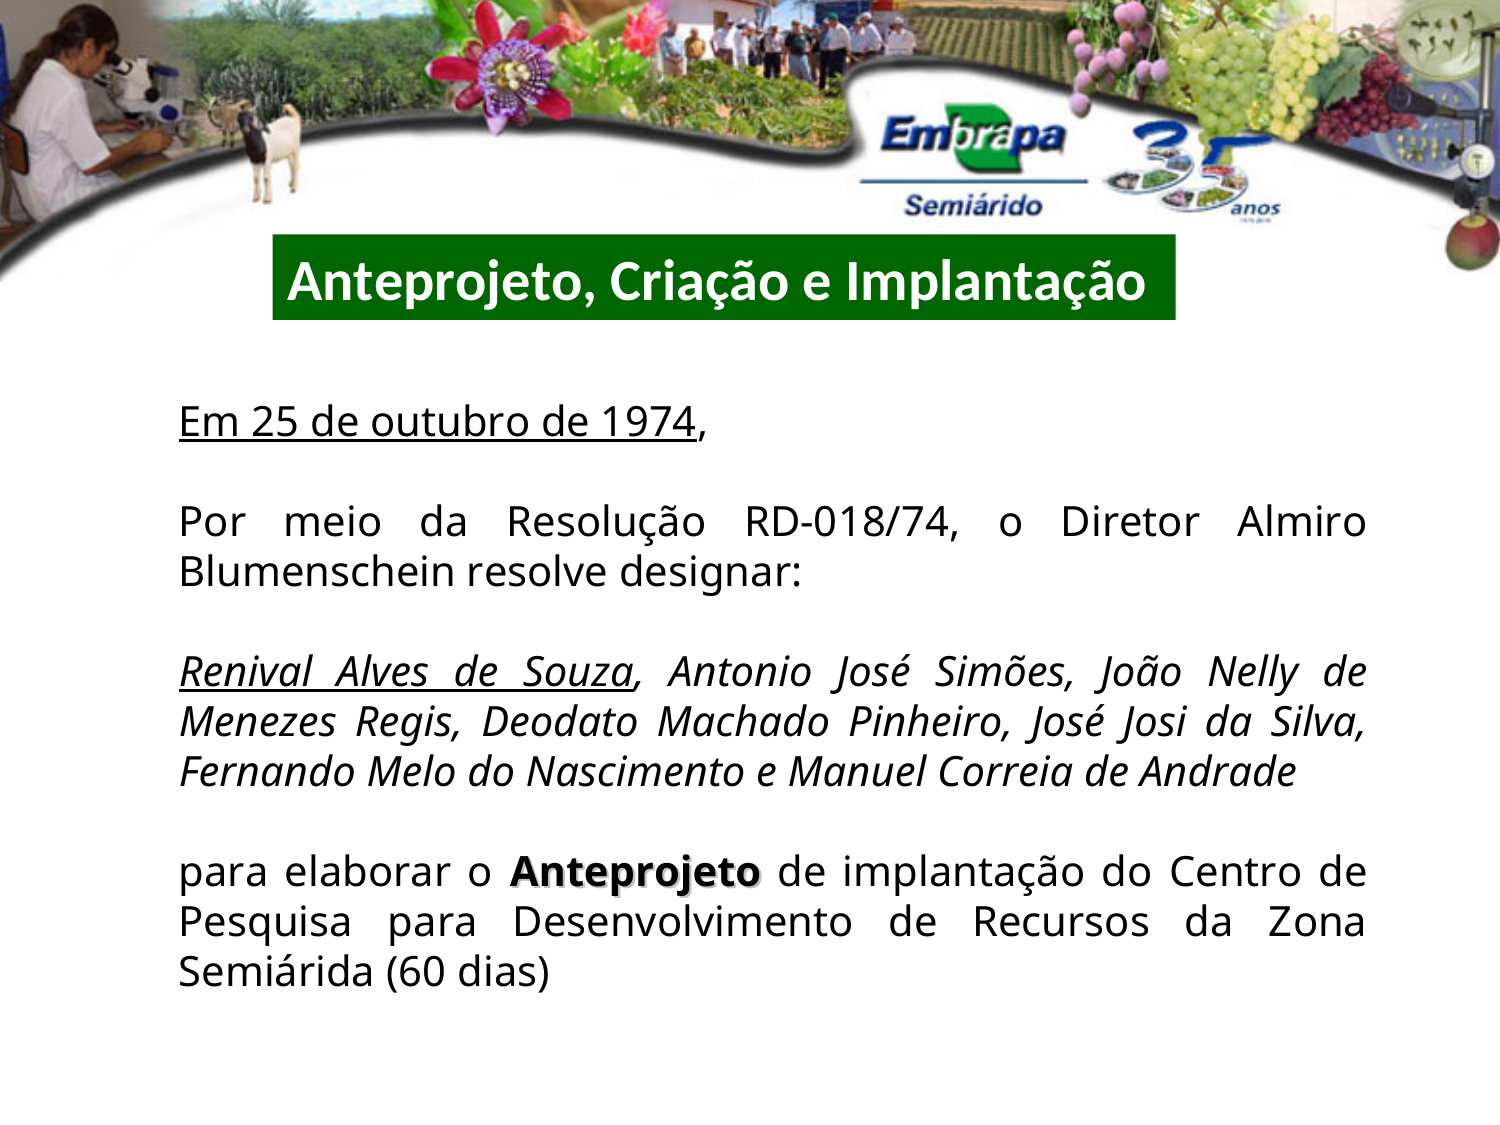

Anteprojeto, Criação e Implantação
Em 25 de outubro de 1974,
Por meio da Resolução RD-018/74, o Diretor Almiro Blumenschein resolve designar:
Renival Alves de Souza, Antonio José Simões, João Nelly de Menezes Regis, Deodato Machado Pinheiro, José Josi da Silva, Fernando Melo do Nascimento e Manuel Correia de Andrade
para elaborar o Anteprojeto de implantação do Centro de Pesquisa para Desenvolvimento de Recursos da Zona Semiárida (60 dias)